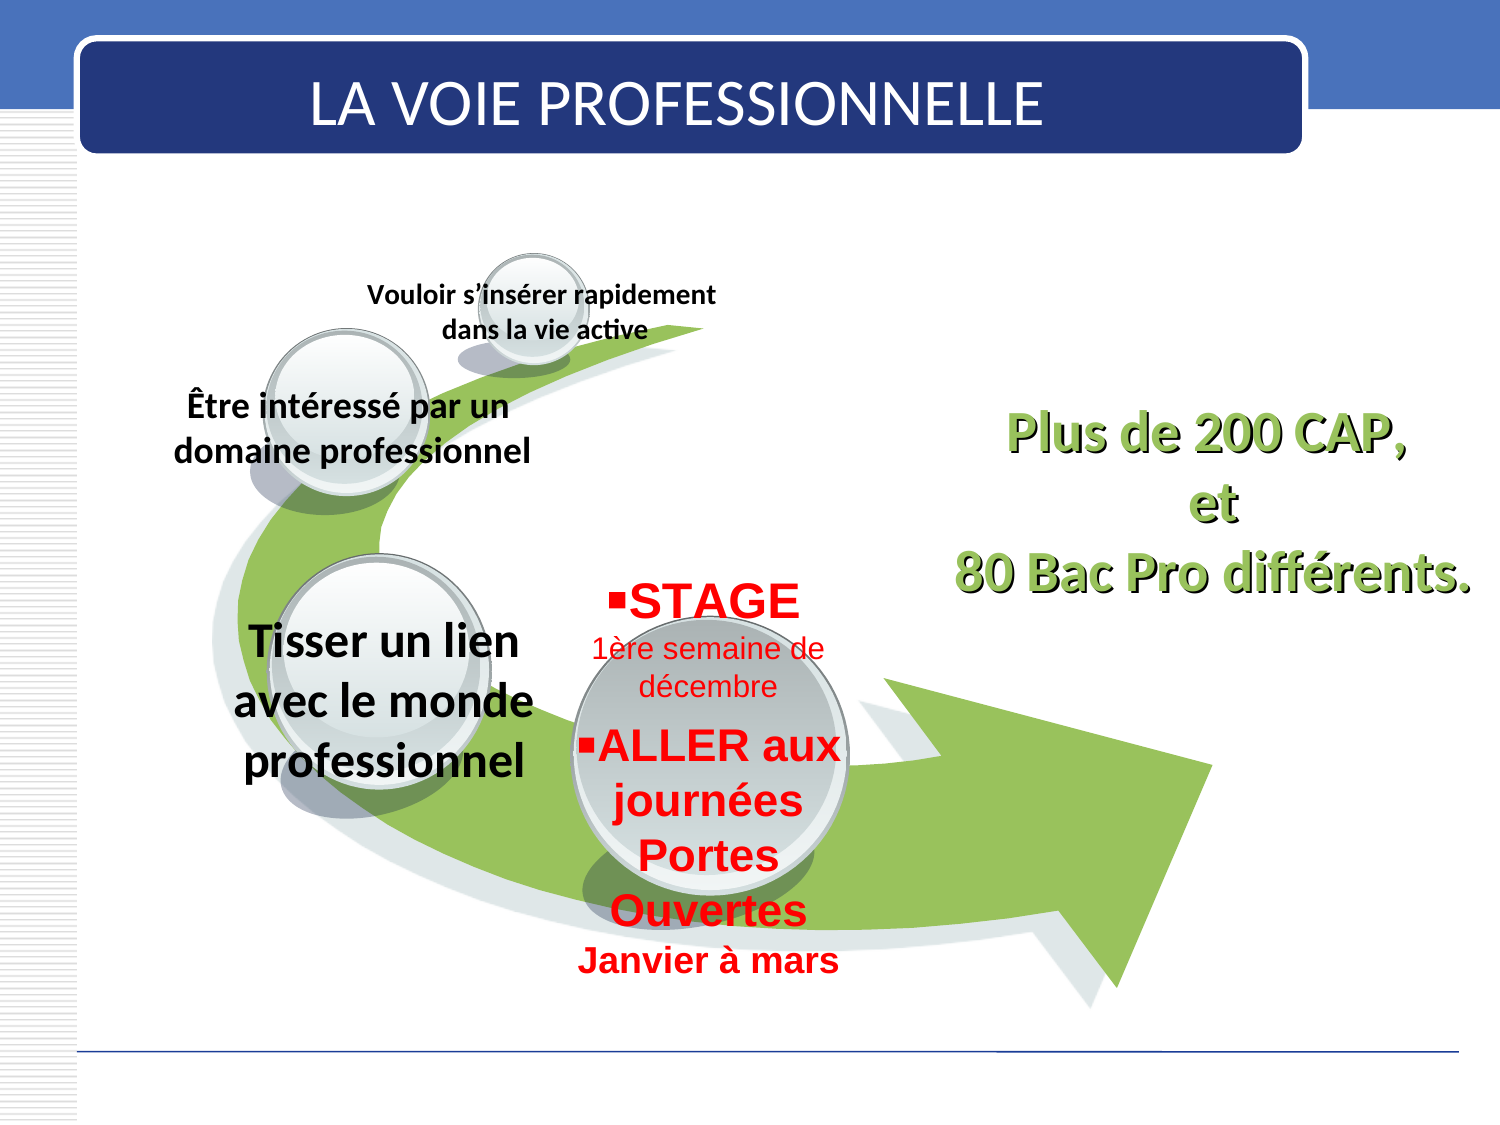

LA VOIE PROFESSIONNELLE
Vouloir s’insérer rapidement
 dans la vie active
Être intéressé par un
domaine professionnel
Plus de 200 CAP,
 et
80 Bac Pro différents.
STAGE
1ère semaine de décembre
Tisser un lien
avec le monde
professionnel
ALLER aux journées Portes Ouvertes
Janvier à mars